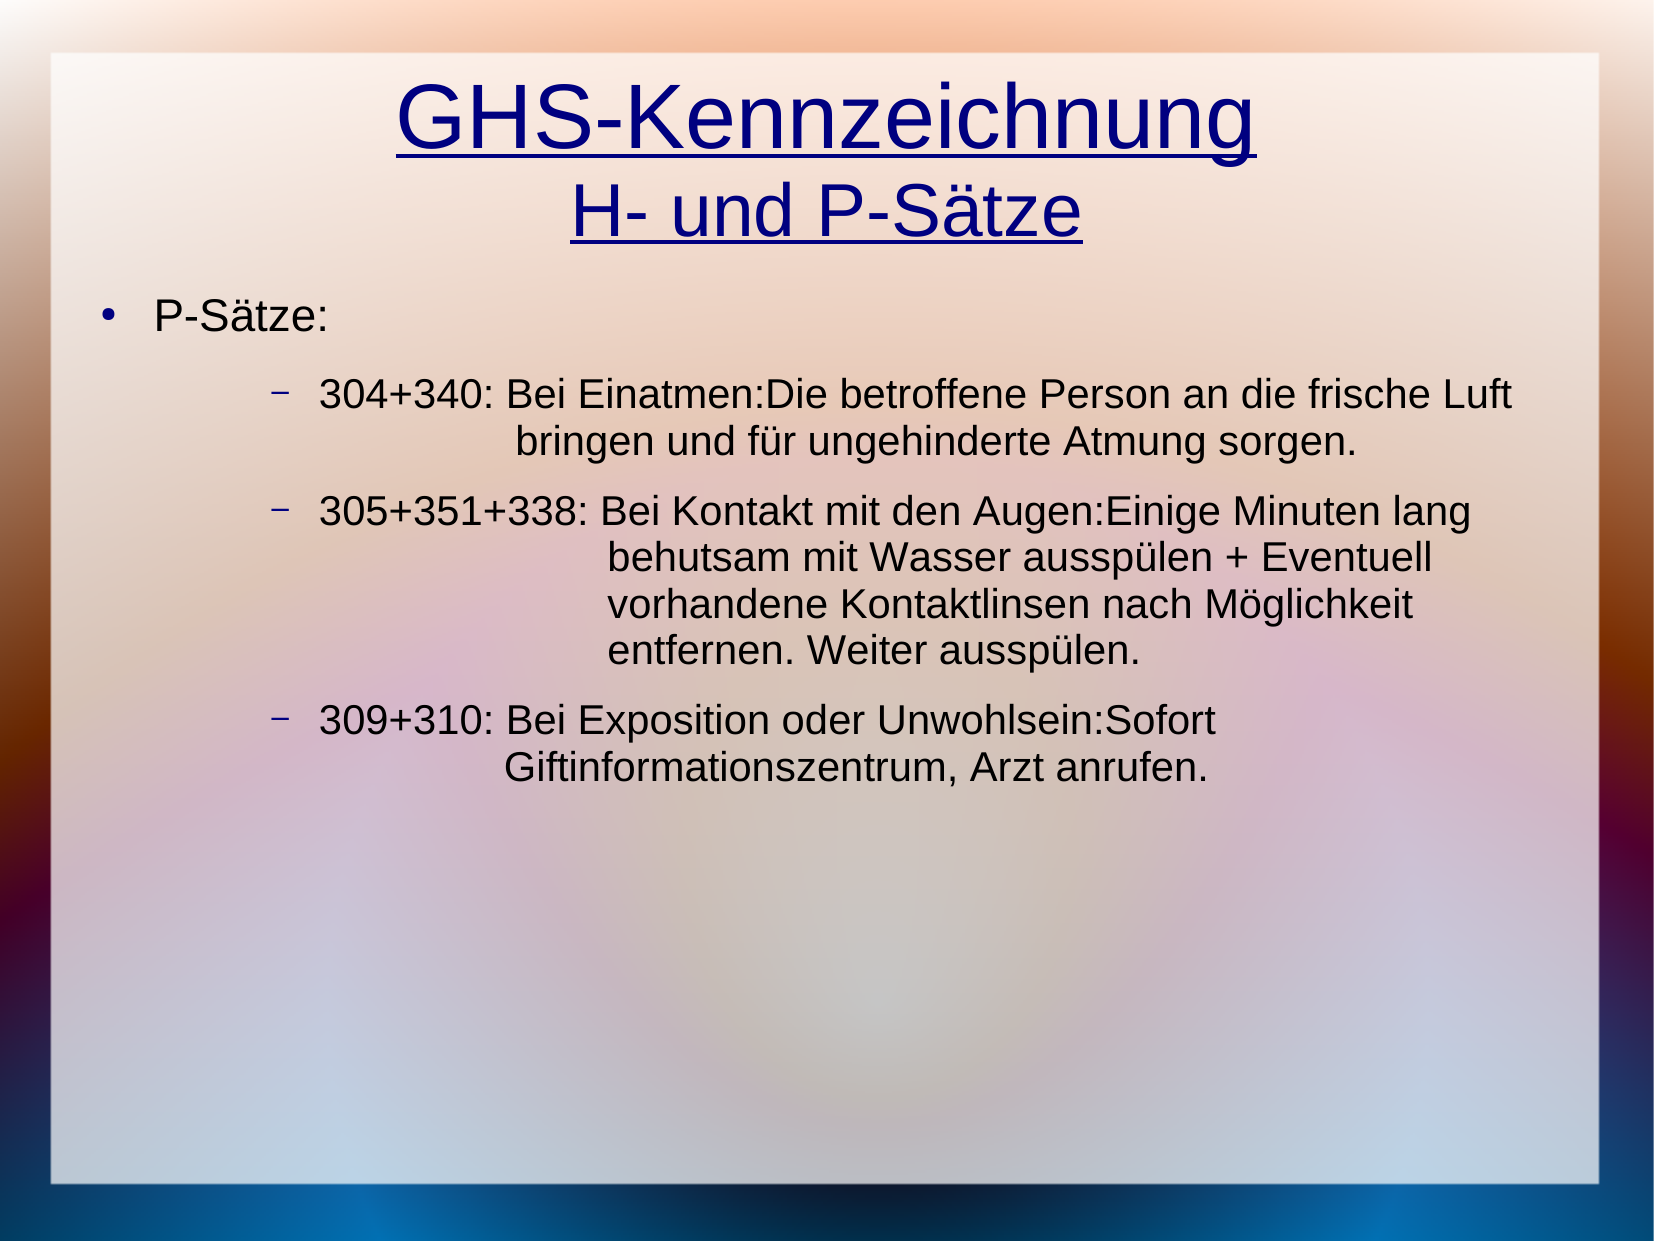

# GHS-Kennzeichnung H- und P-Sätze
P-Sätze:
304+340: Bei Einatmen:Die betroffene Person an die frische Luft
 bringen und für ungehinderte Atmung sorgen.
305+351+338: Bei Kontakt mit den Augen:Einige Minuten lang
 behutsam mit Wasser ausspülen + Eventuell
 vorhandene Kontaktlinsen nach Möglichkeit
 entfernen. Weiter ausspülen.
309+310: Bei Exposition oder Unwohlsein:Sofort
 Giftinformationszentrum, Arzt anrufen.